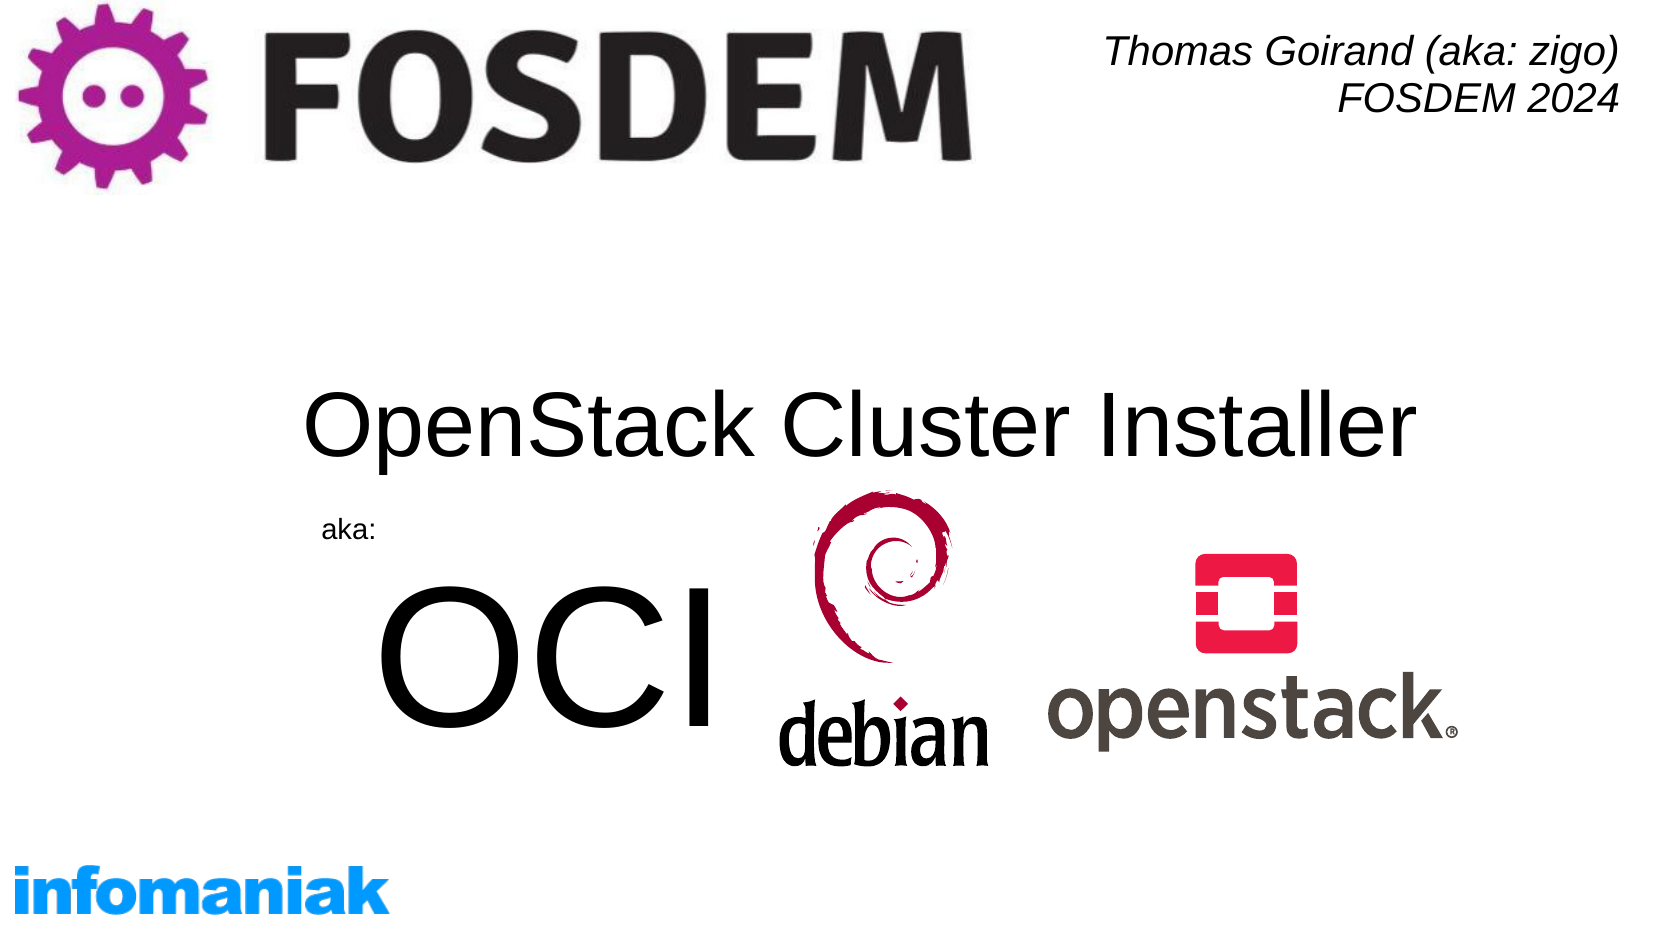

Thomas Goirand (aka: zigo)
FOSDEM 2024
# OpenStack Cluster Installer
aka:
OCI